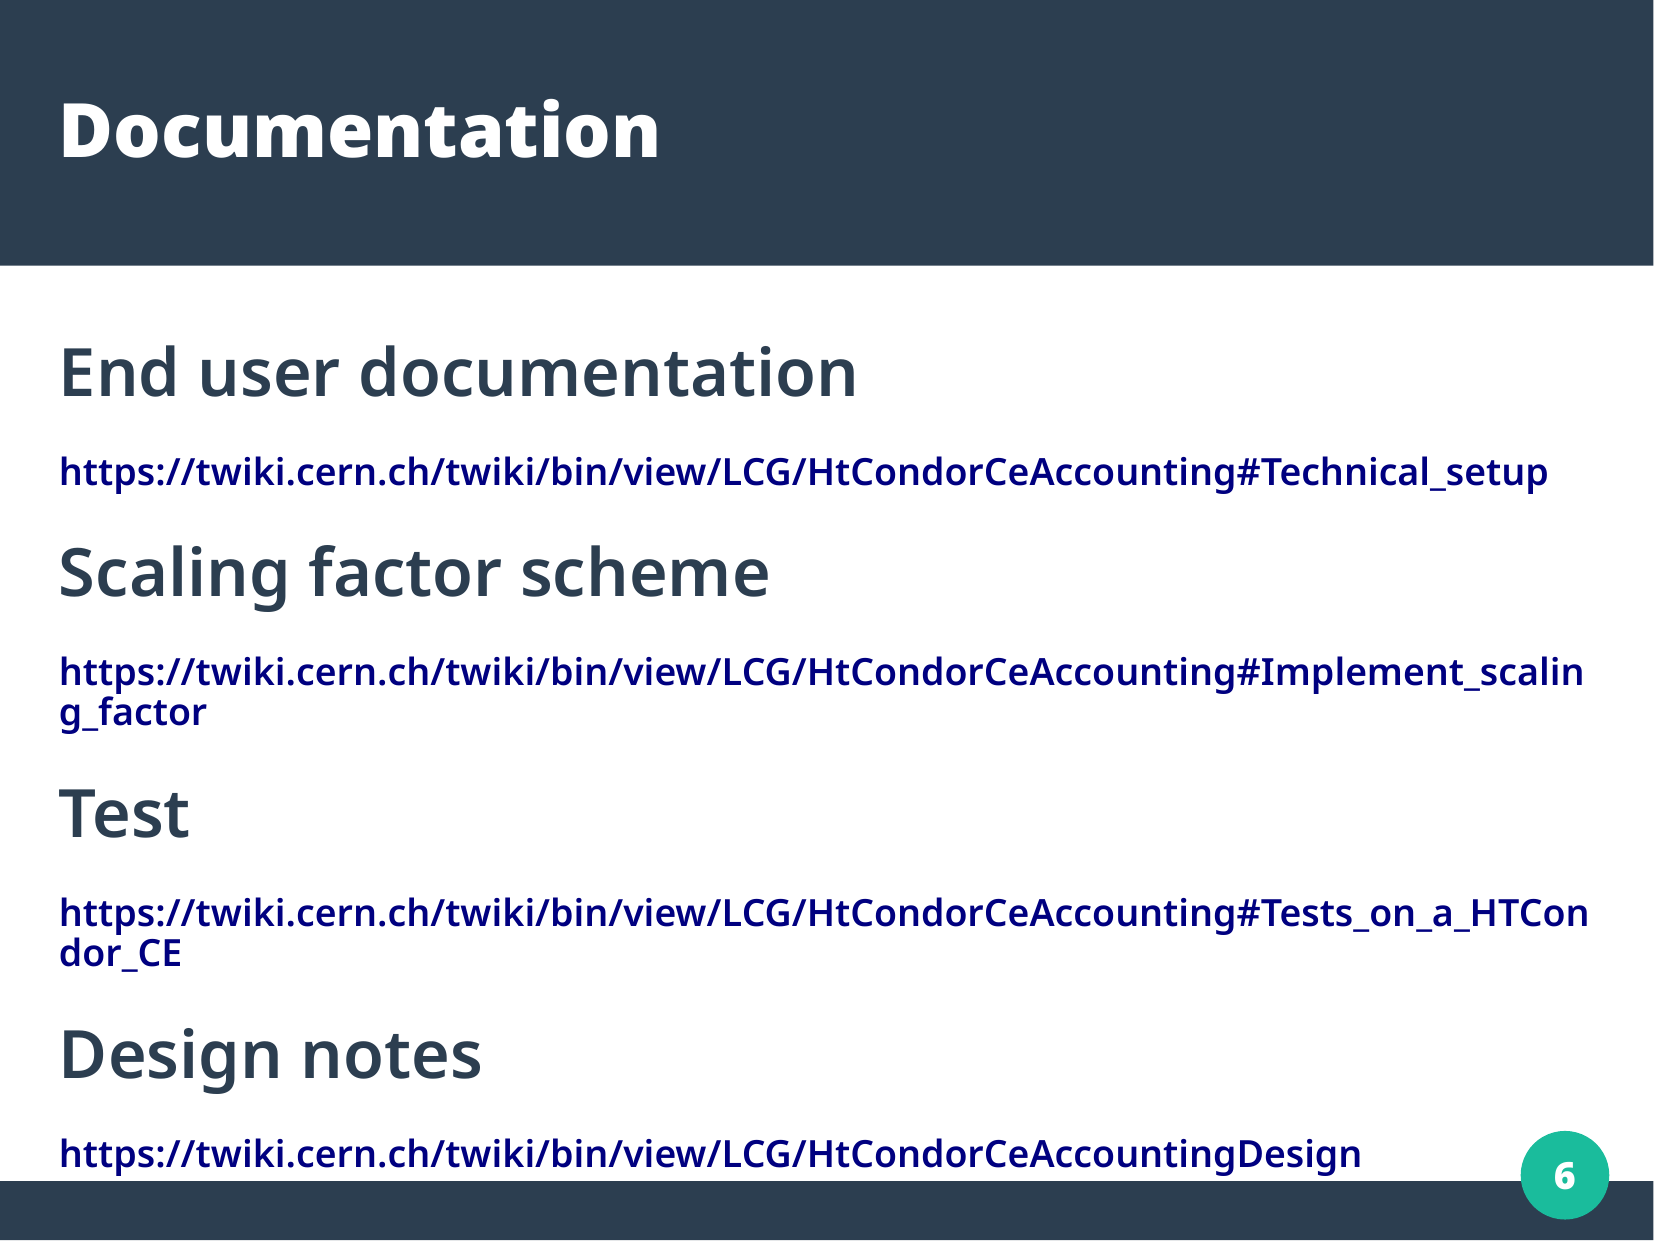

# Documentation
End user documentation
https://twiki.cern.ch/twiki/bin/view/LCG/HtCondorCeAccounting#Technical_setup
Scaling factor scheme
https://twiki.cern.ch/twiki/bin/view/LCG/HtCondorCeAccounting#Implement_scaling_factor
Test
https://twiki.cern.ch/twiki/bin/view/LCG/HtCondorCeAccounting#Tests_on_a_HTCondor_CE
Design notes
https://twiki.cern.ch/twiki/bin/view/LCG/HtCondorCeAccountingDesign
6